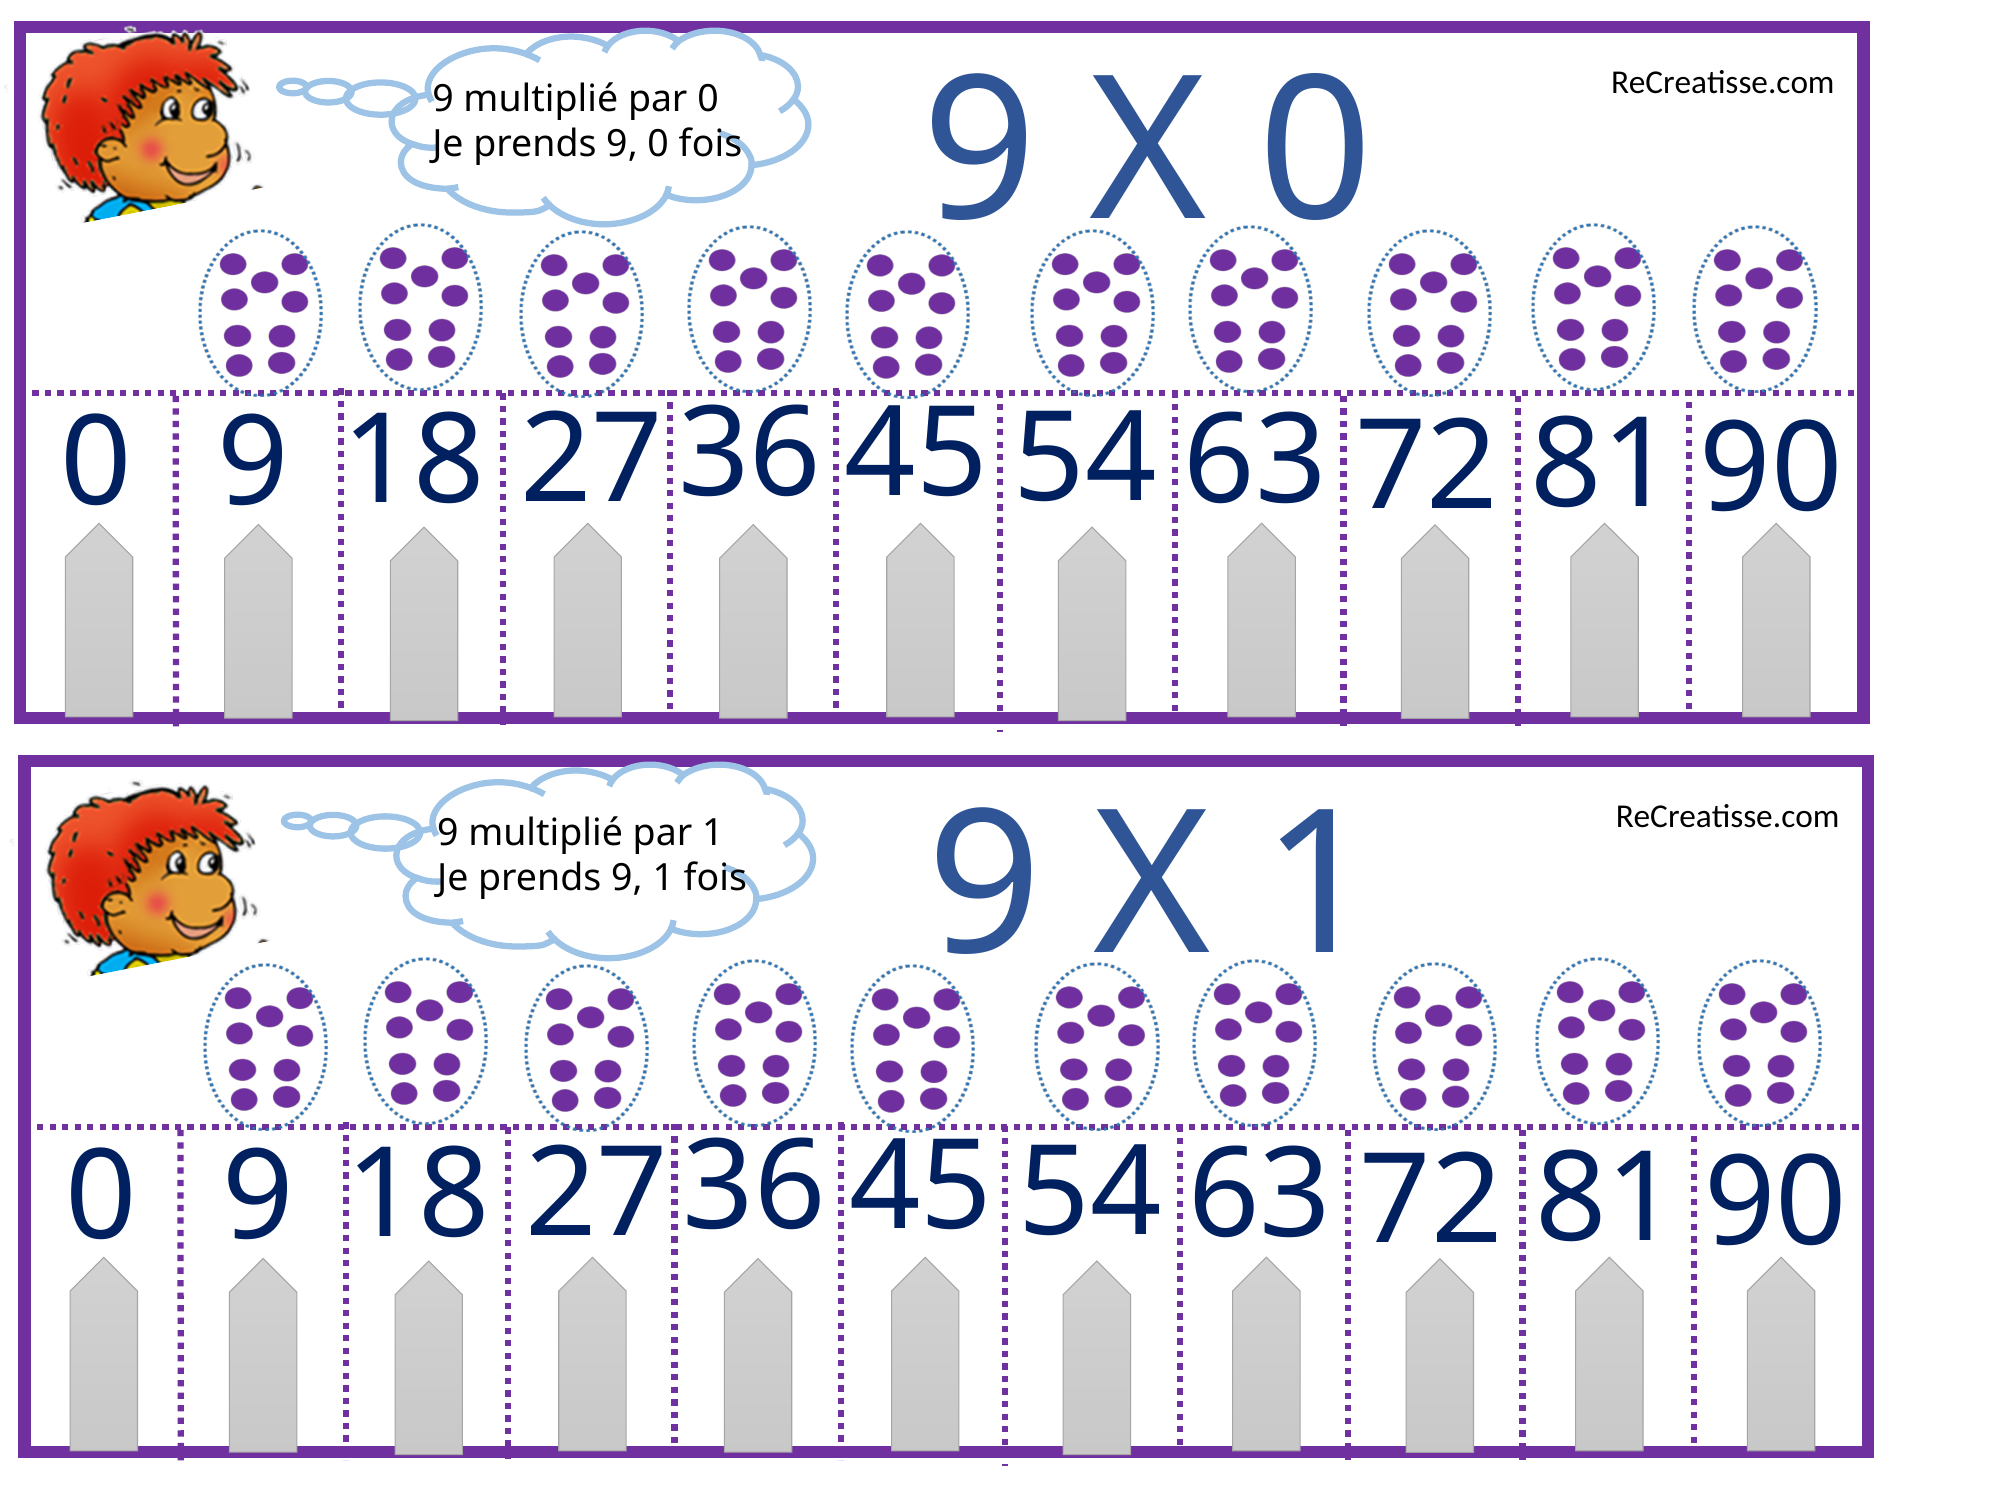

9 X 0
ReCreatisse.com
9 multiplié par 0
Je prends 9, 0 fois
36
45
54
27
63
18
0
9
81
72
90
9 X 1
ReCreatisse.com
9 multiplié par 1
Je prends 9, 1 fois
36
45
54
27
63
18
0
9
81
72
90